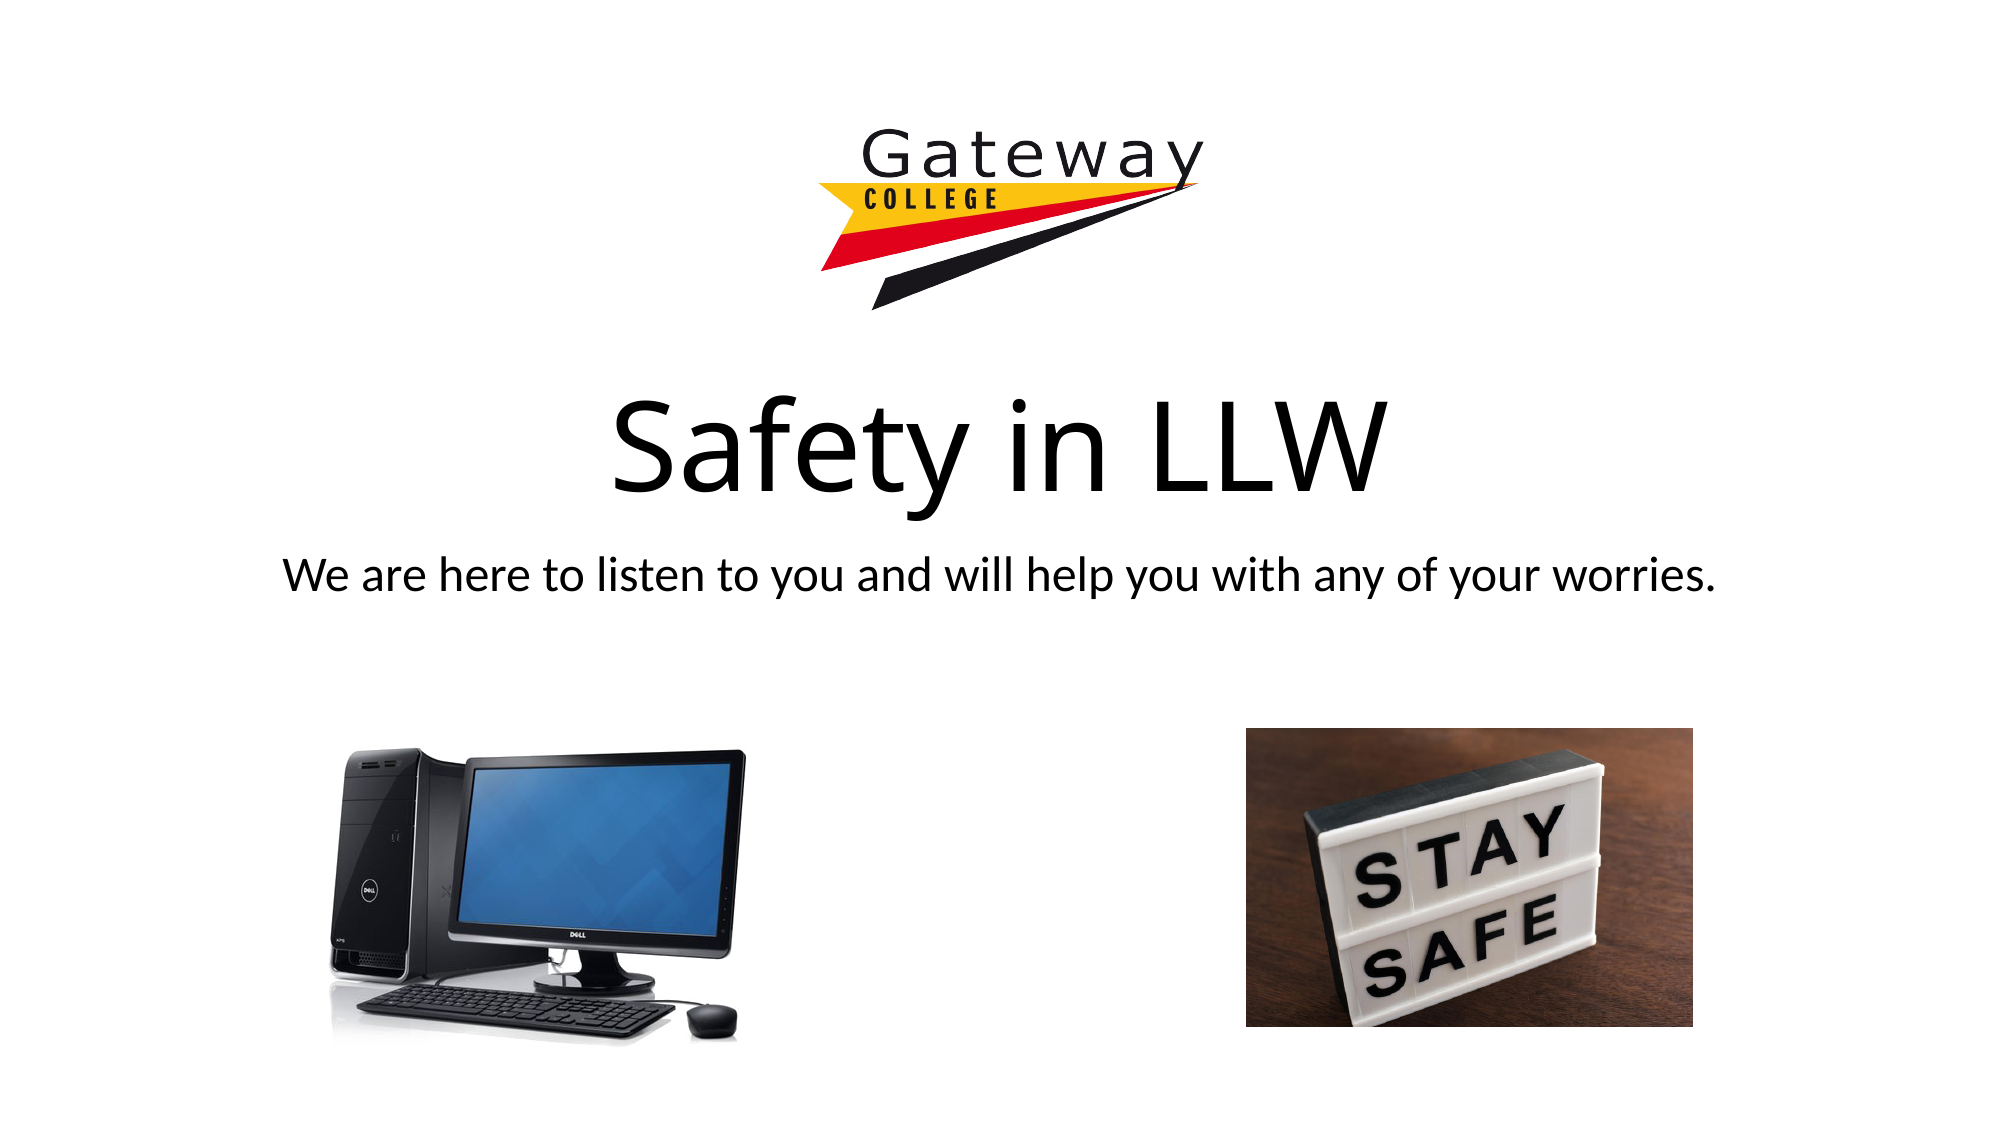

# Safety in LLW
We are here to listen to you and will help you with any of your worries.